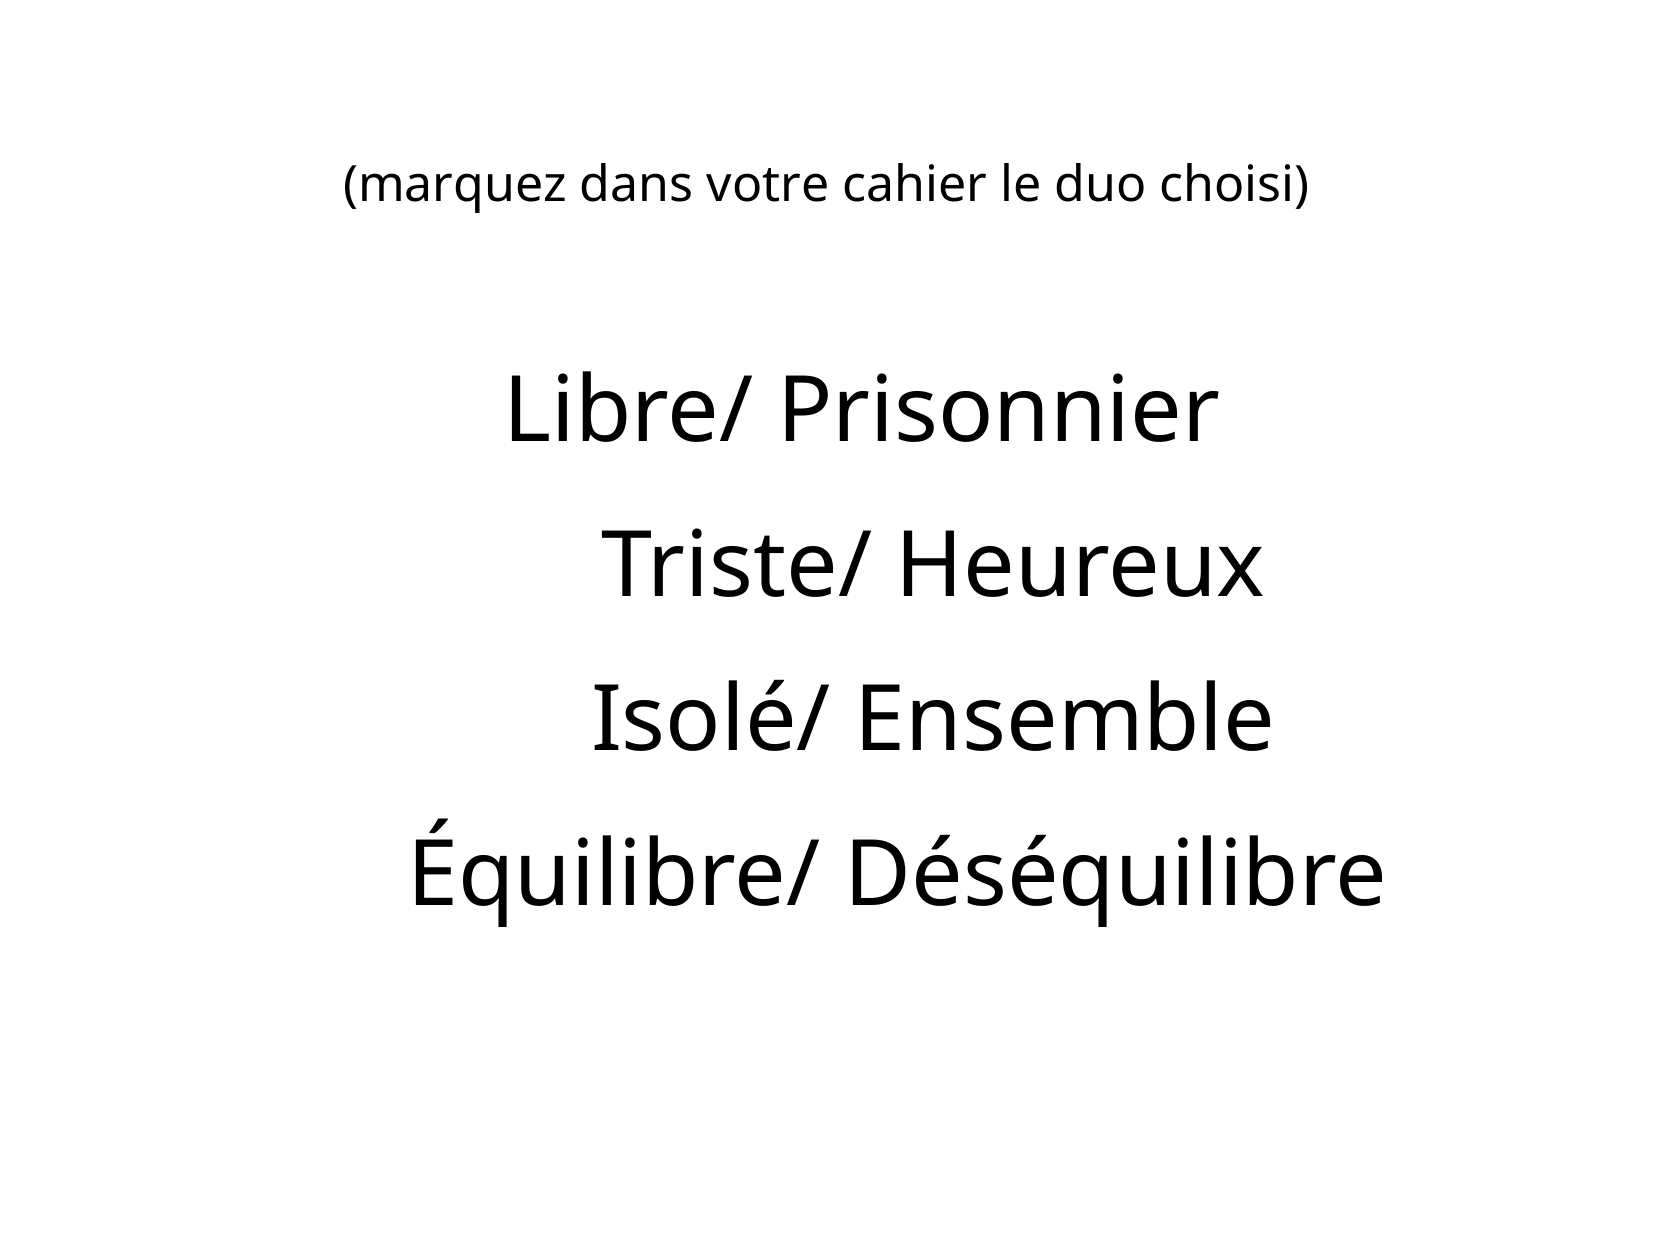

# (marquez dans votre cahier le duo choisi)
 Libre/ Prisonnier
 Triste/ Heureux
 Isolé/ Ensemble
 Équilibre/ Déséquilibre